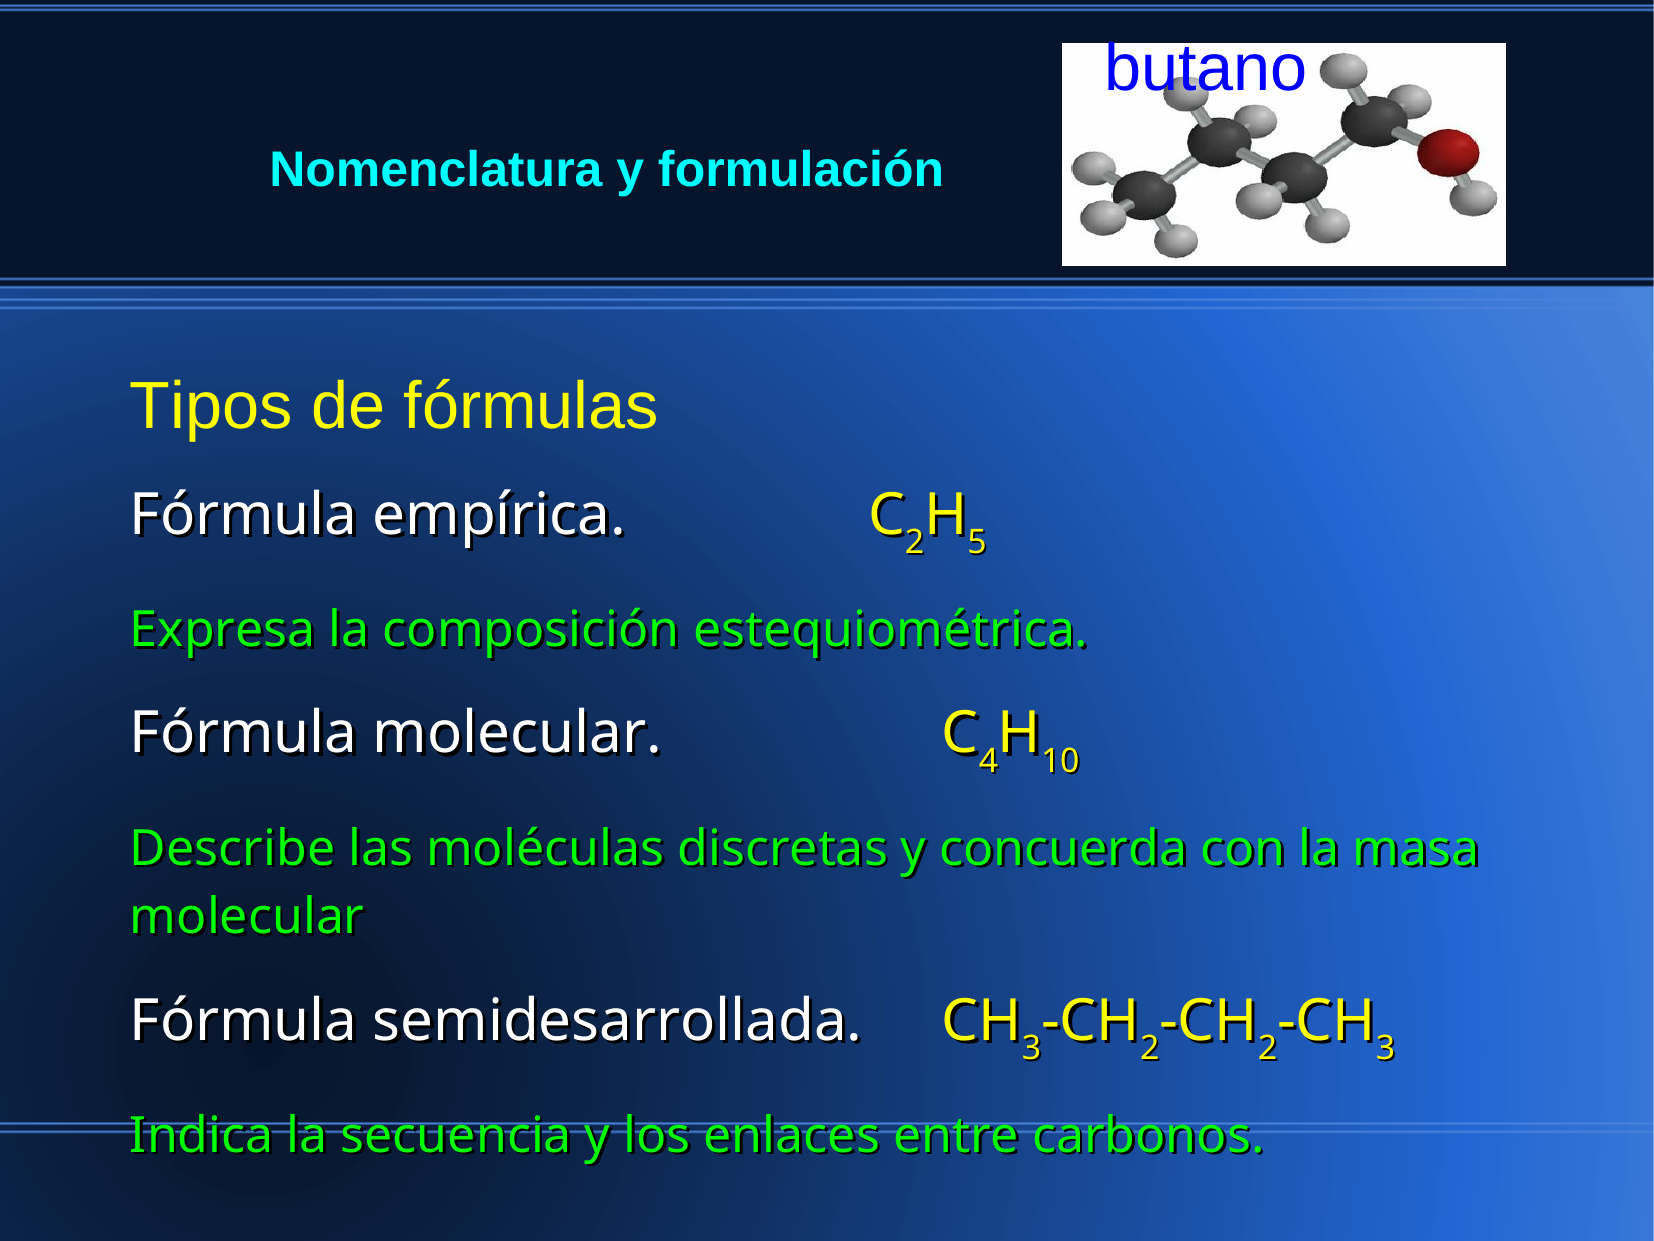

butano
Nomenclatura y formulación
# Tipos de fórmulas
Fórmula empírica. 				C2H5
Expresa la composición estequiométrica.
Fórmula molecular.				C4H10
Describe las moléculas discretas y concuerda con la masa molecular
Fórmula semidesarrollada.		CH3-CH2-CH2-CH3
Indica la secuencia y los enlaces entre carbonos.